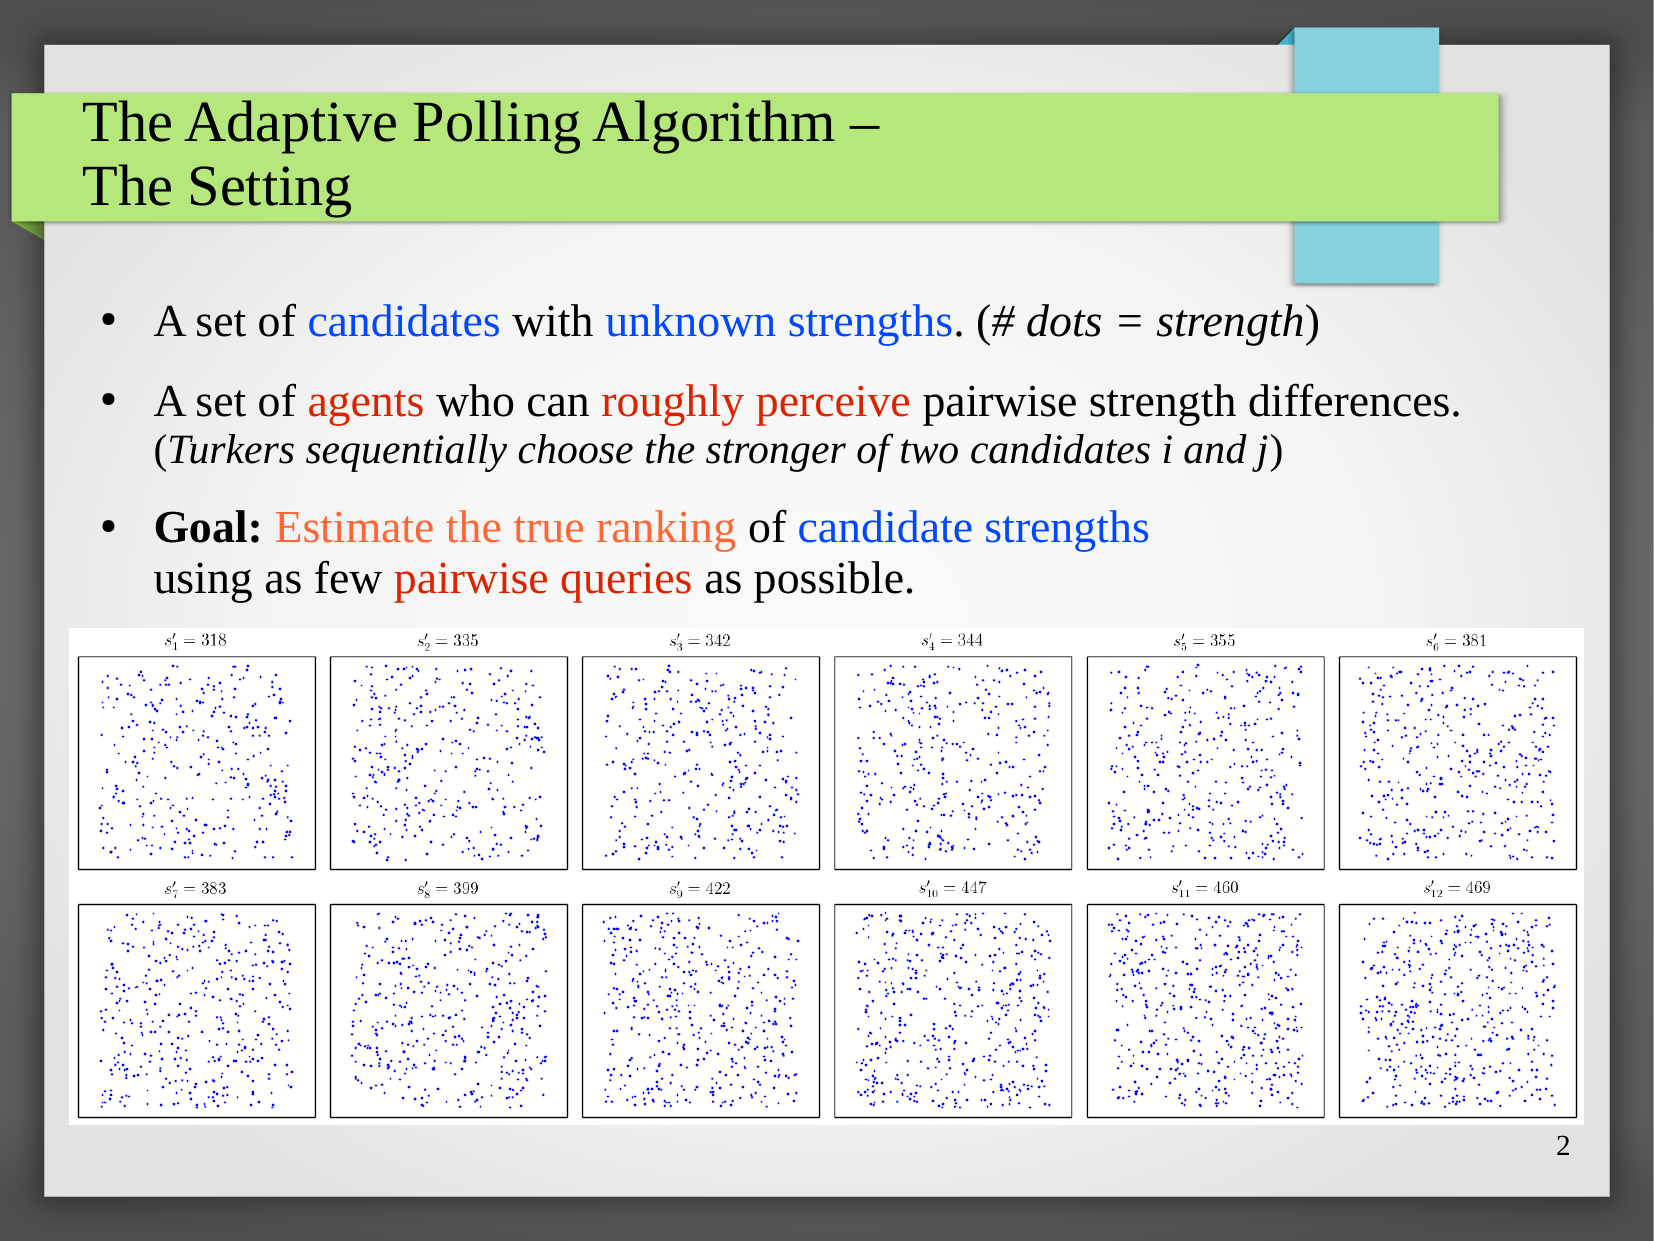

# The Adaptive Polling Algorithm – The Setting
A set of candidates with unknown strengths. (# dots = strength)
A set of agents who can roughly perceive pairwise strength differences. (Turkers sequentially choose the stronger of two candidates i and j)
Goal: Estimate the true ranking of candidate strengths 					using as few pairwise queries as possible.
2